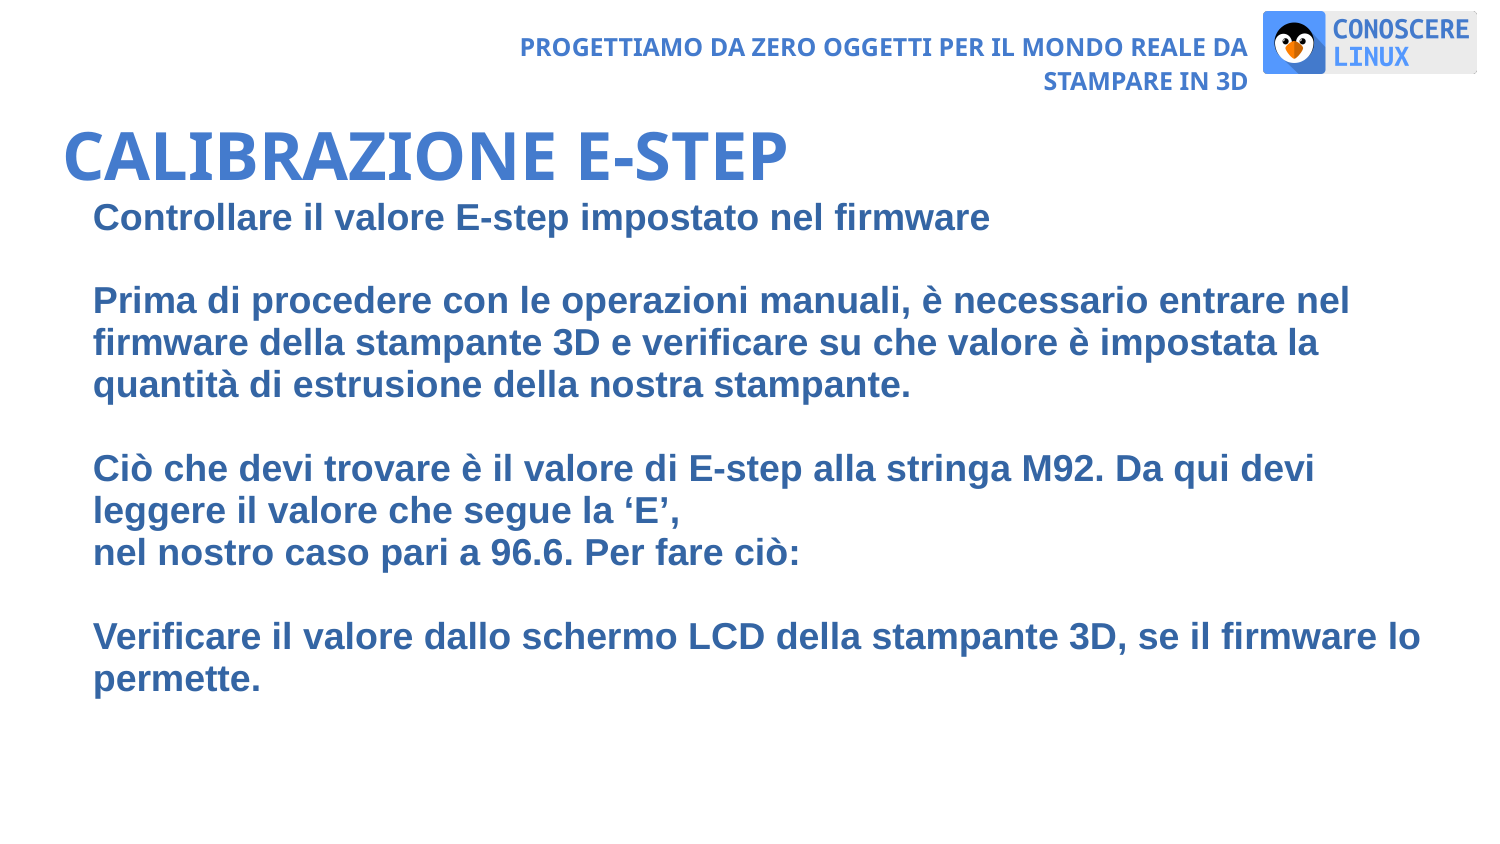

PROGETTIAMO DA ZERO OGGETTI PER IL MONDO REALE DA STAMPARE IN 3D
CALIBRAZIONE E-STEP
Controllare il valore E-step impostato nel firmware
Prima di procedere con le operazioni manuali, è necessario entrare nel firmware della stampante 3D e verificare su che valore è impostata la quantità di estrusione della nostra stampante.
Ciò che devi trovare è il valore di E-step alla stringa M92. Da qui devi leggere il valore che segue la ‘E’,
nel nostro caso pari a 96.6. Per fare ciò:
Verificare il valore dallo schermo LCD della stampante 3D, se il firmware lo permette.